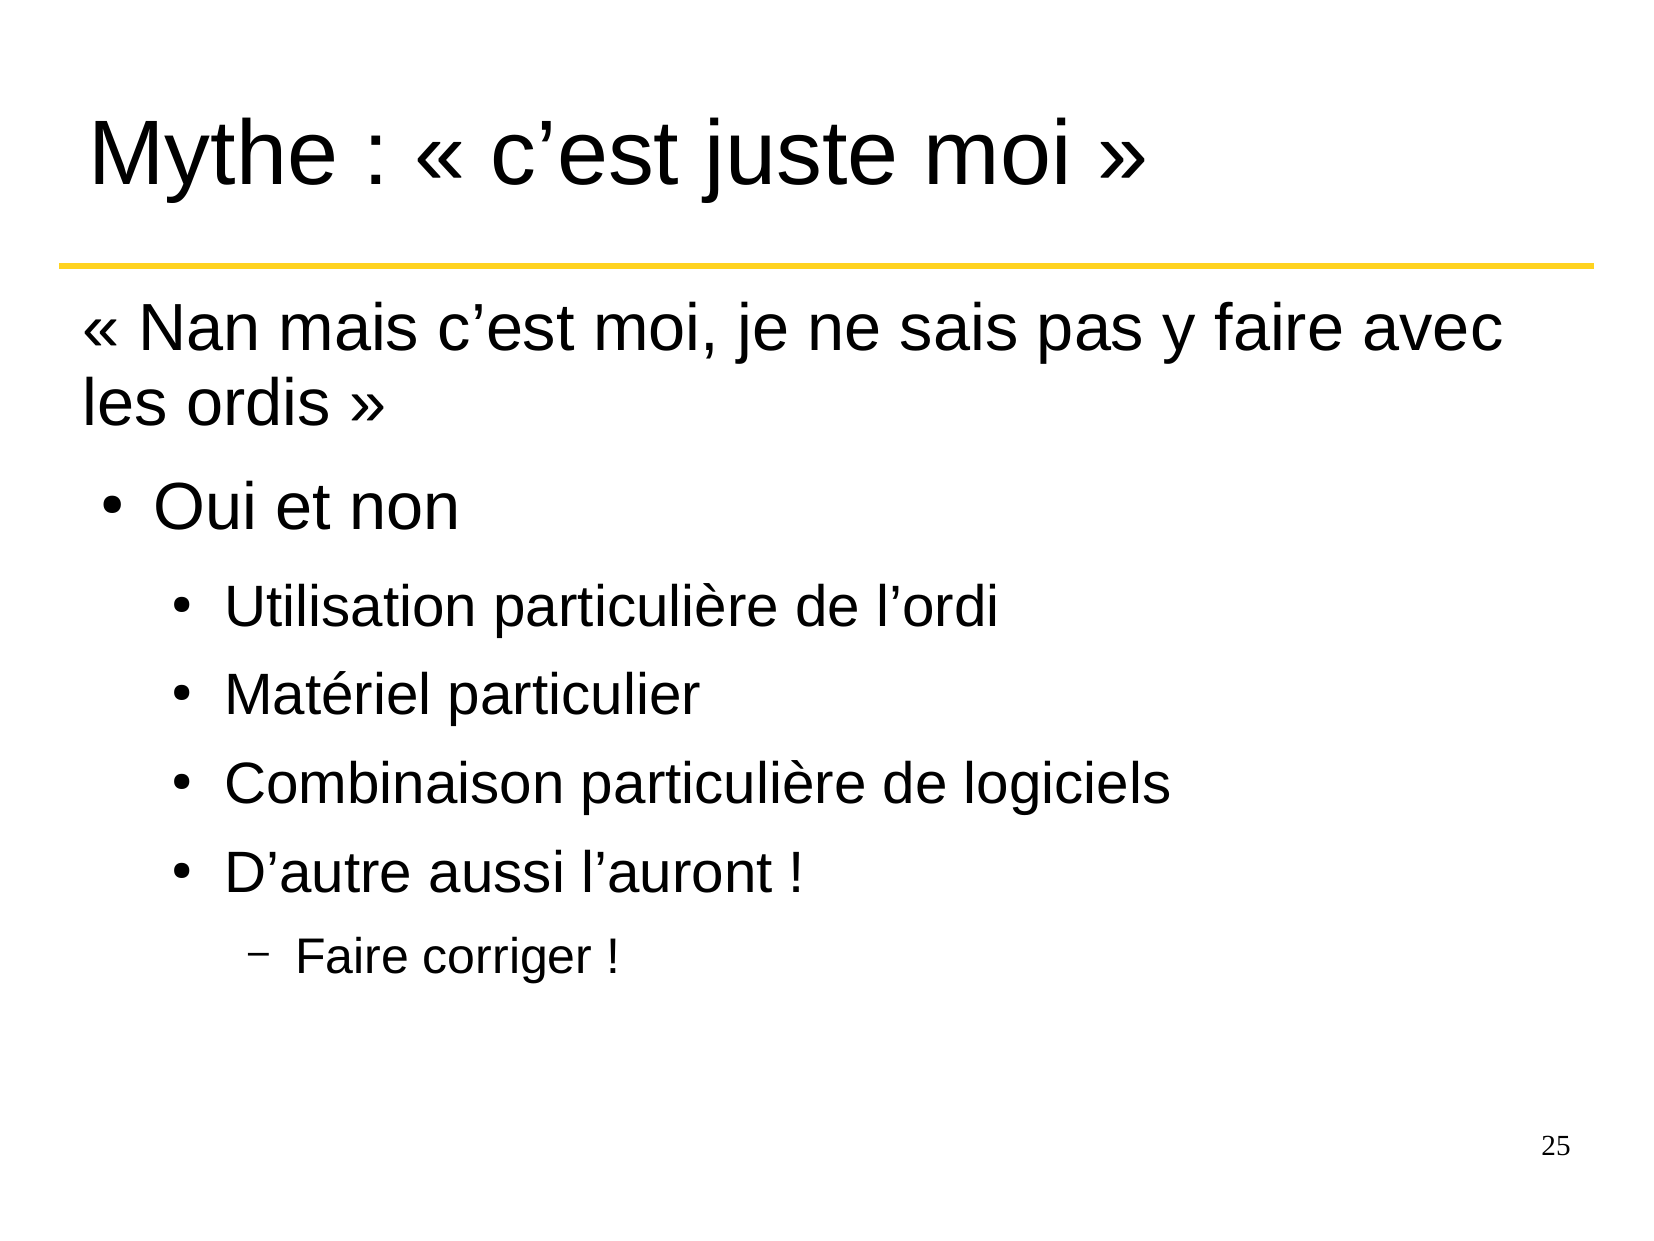

# Mythe : « c’est juste moi »
« Nan mais c’est moi, je ne sais pas y faire avec les ordis »
Oui et non
Utilisation particulière de l’ordi
Matériel particulier
Combinaison particulière de logiciels
D’autre aussi l’auront !
Faire corriger !
25